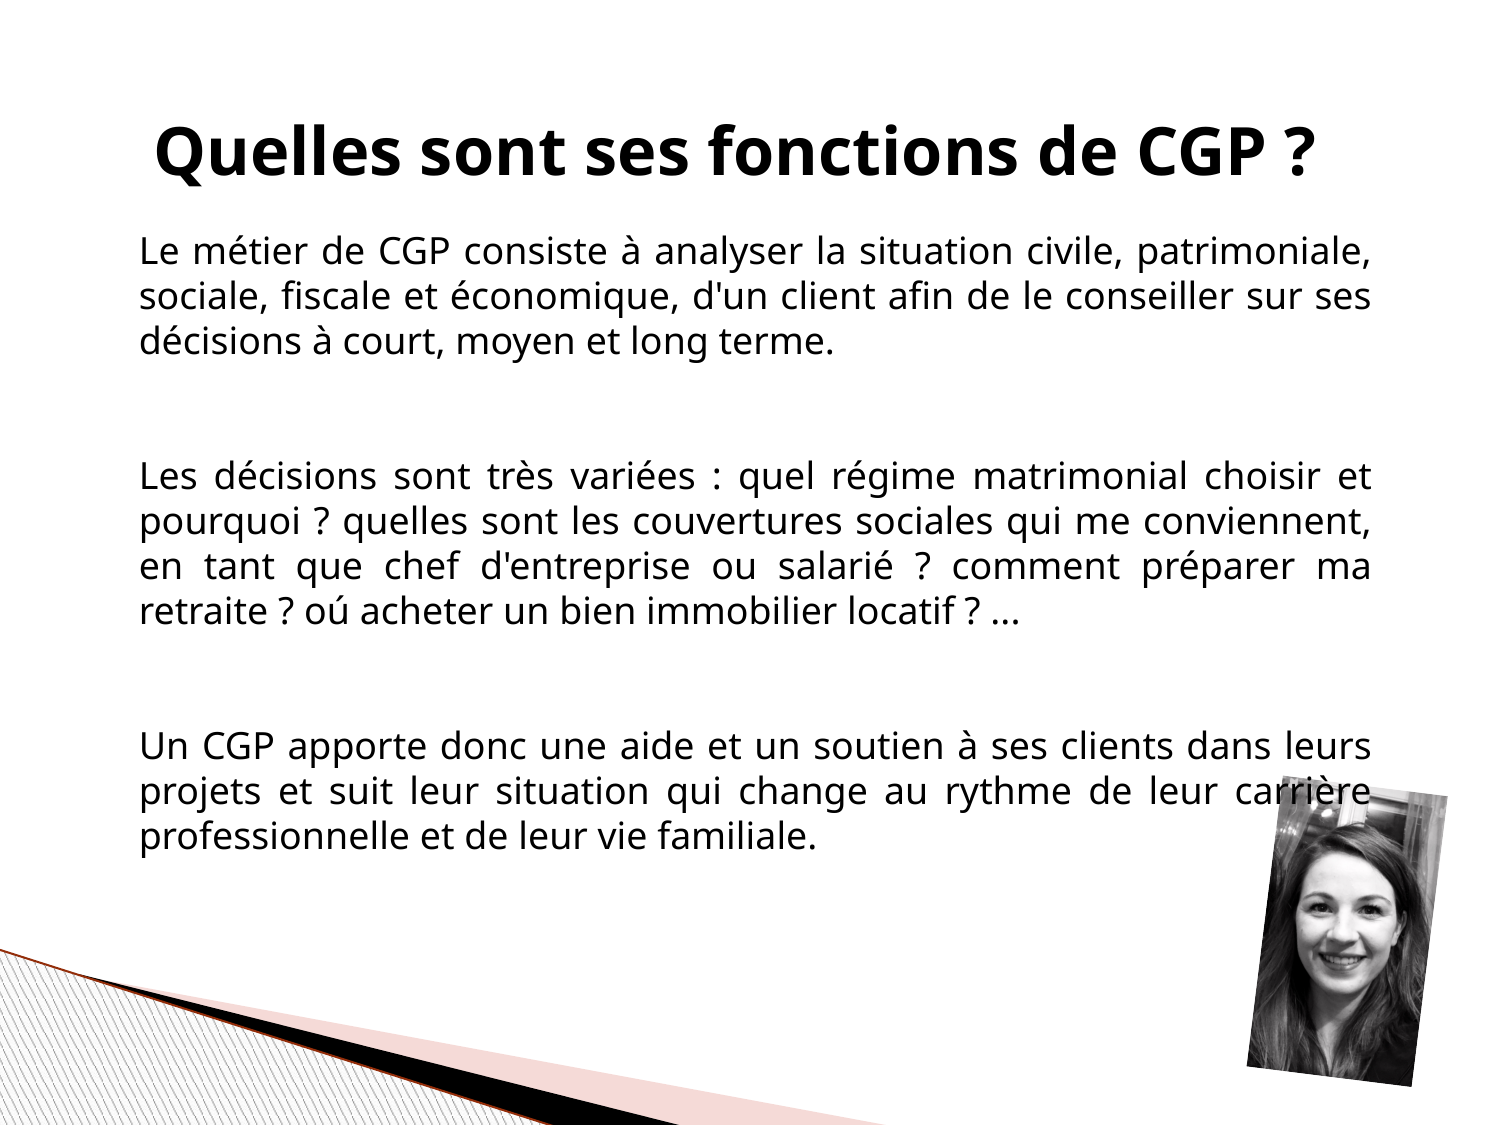

Quelles sont ses fonctions de CGP ?
Le métier de CGP consiste à analyser la situation civile, patrimoniale, sociale, fiscale et économique, d'un client afin de le conseiller sur ses décisions à court, moyen et long terme.
Les décisions sont très variées : quel régime matrimonial choisir et pourquoi ? quelles sont les couvertures sociales qui me conviennent, en tant que chef d'entreprise ou salarié ? comment préparer ma retraite ? oú acheter un bien immobilier locatif ? ...
Un CGP apporte donc une aide et un soutien à ses clients dans leurs projets et suit leur situation qui change au rythme de leur carrière professionnelle et de leur vie familiale.